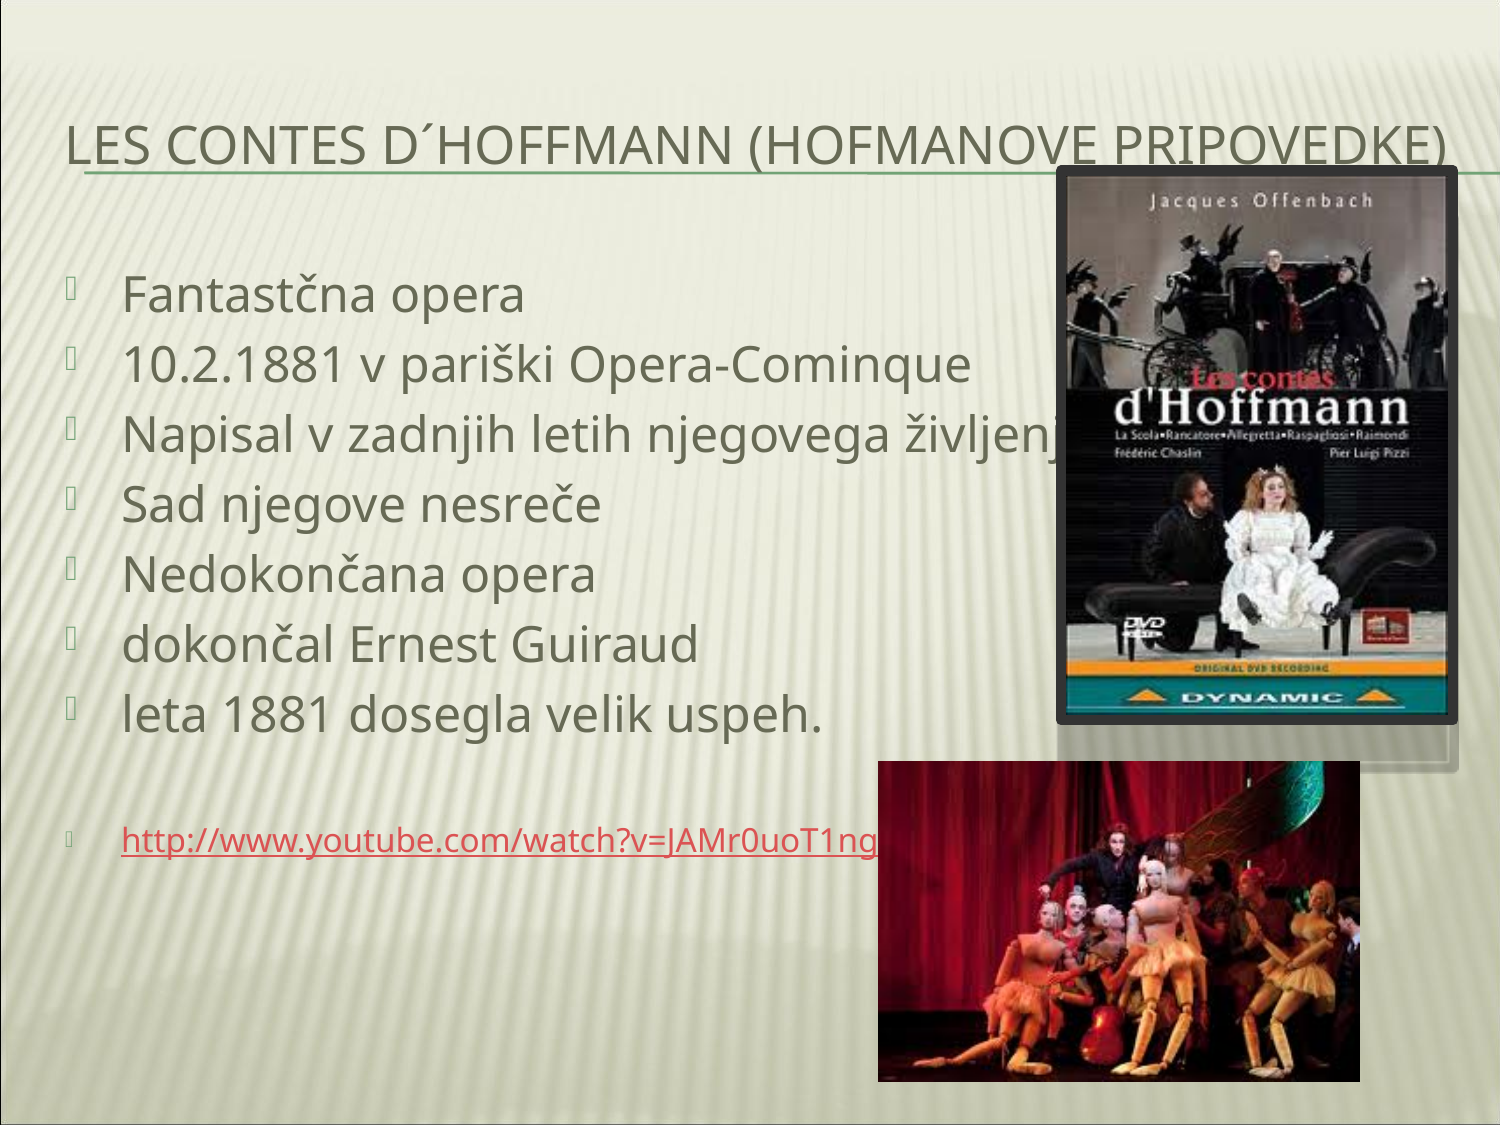

# LES CONTES D´HOFFMANN (Hofmanove pripovedke)
Fantastčna opera
10.2.1881 v pariški Opera-Cominque
Napisal v zadnjih letih njegovega življenje
Sad njegove nesreče
Nedokončana opera
dokončal Ernest Guiraud
leta 1881 dosegla velik uspeh.
http://www.youtube.com/watch?v=JAMr0uoT1ng